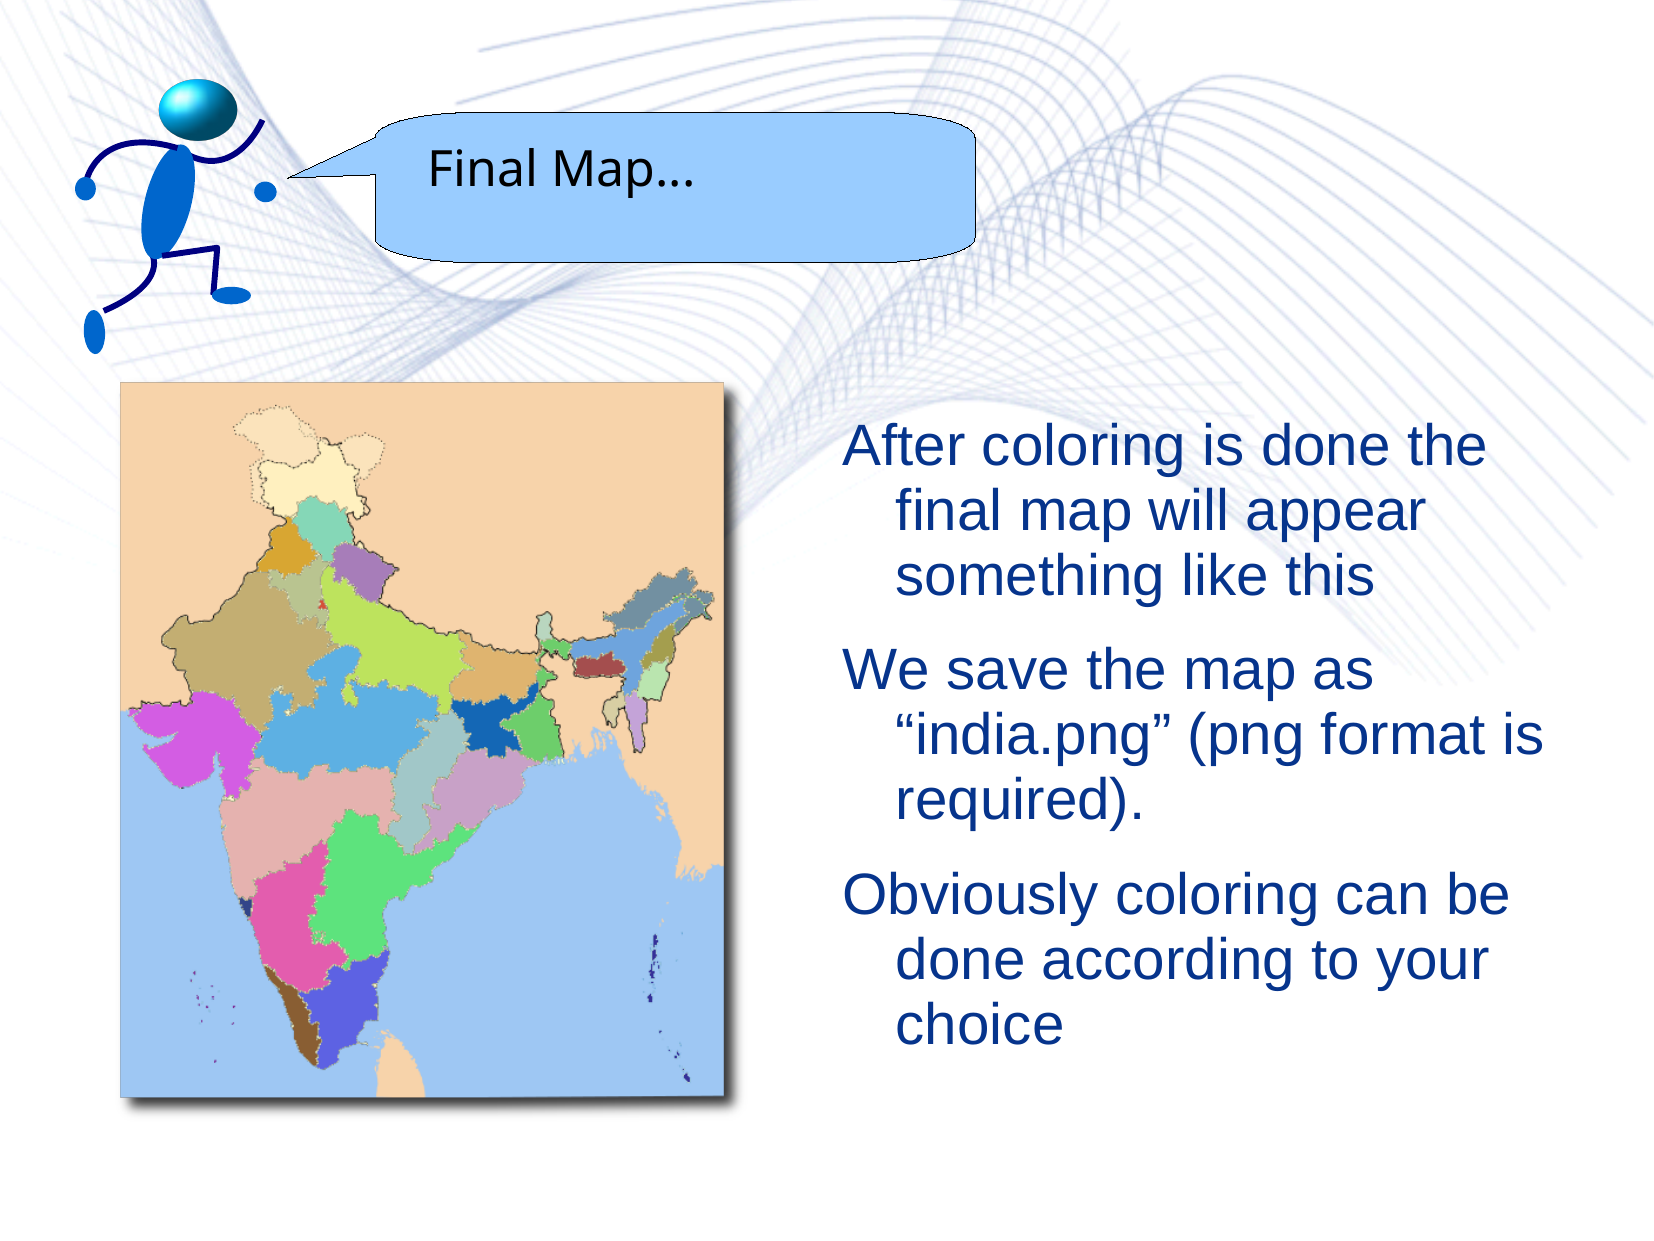

Final Map...
# After coloring is done the final map will appear something like this
We save the map as “india.png” (png format is required).
Obviously coloring can be done according to your choice